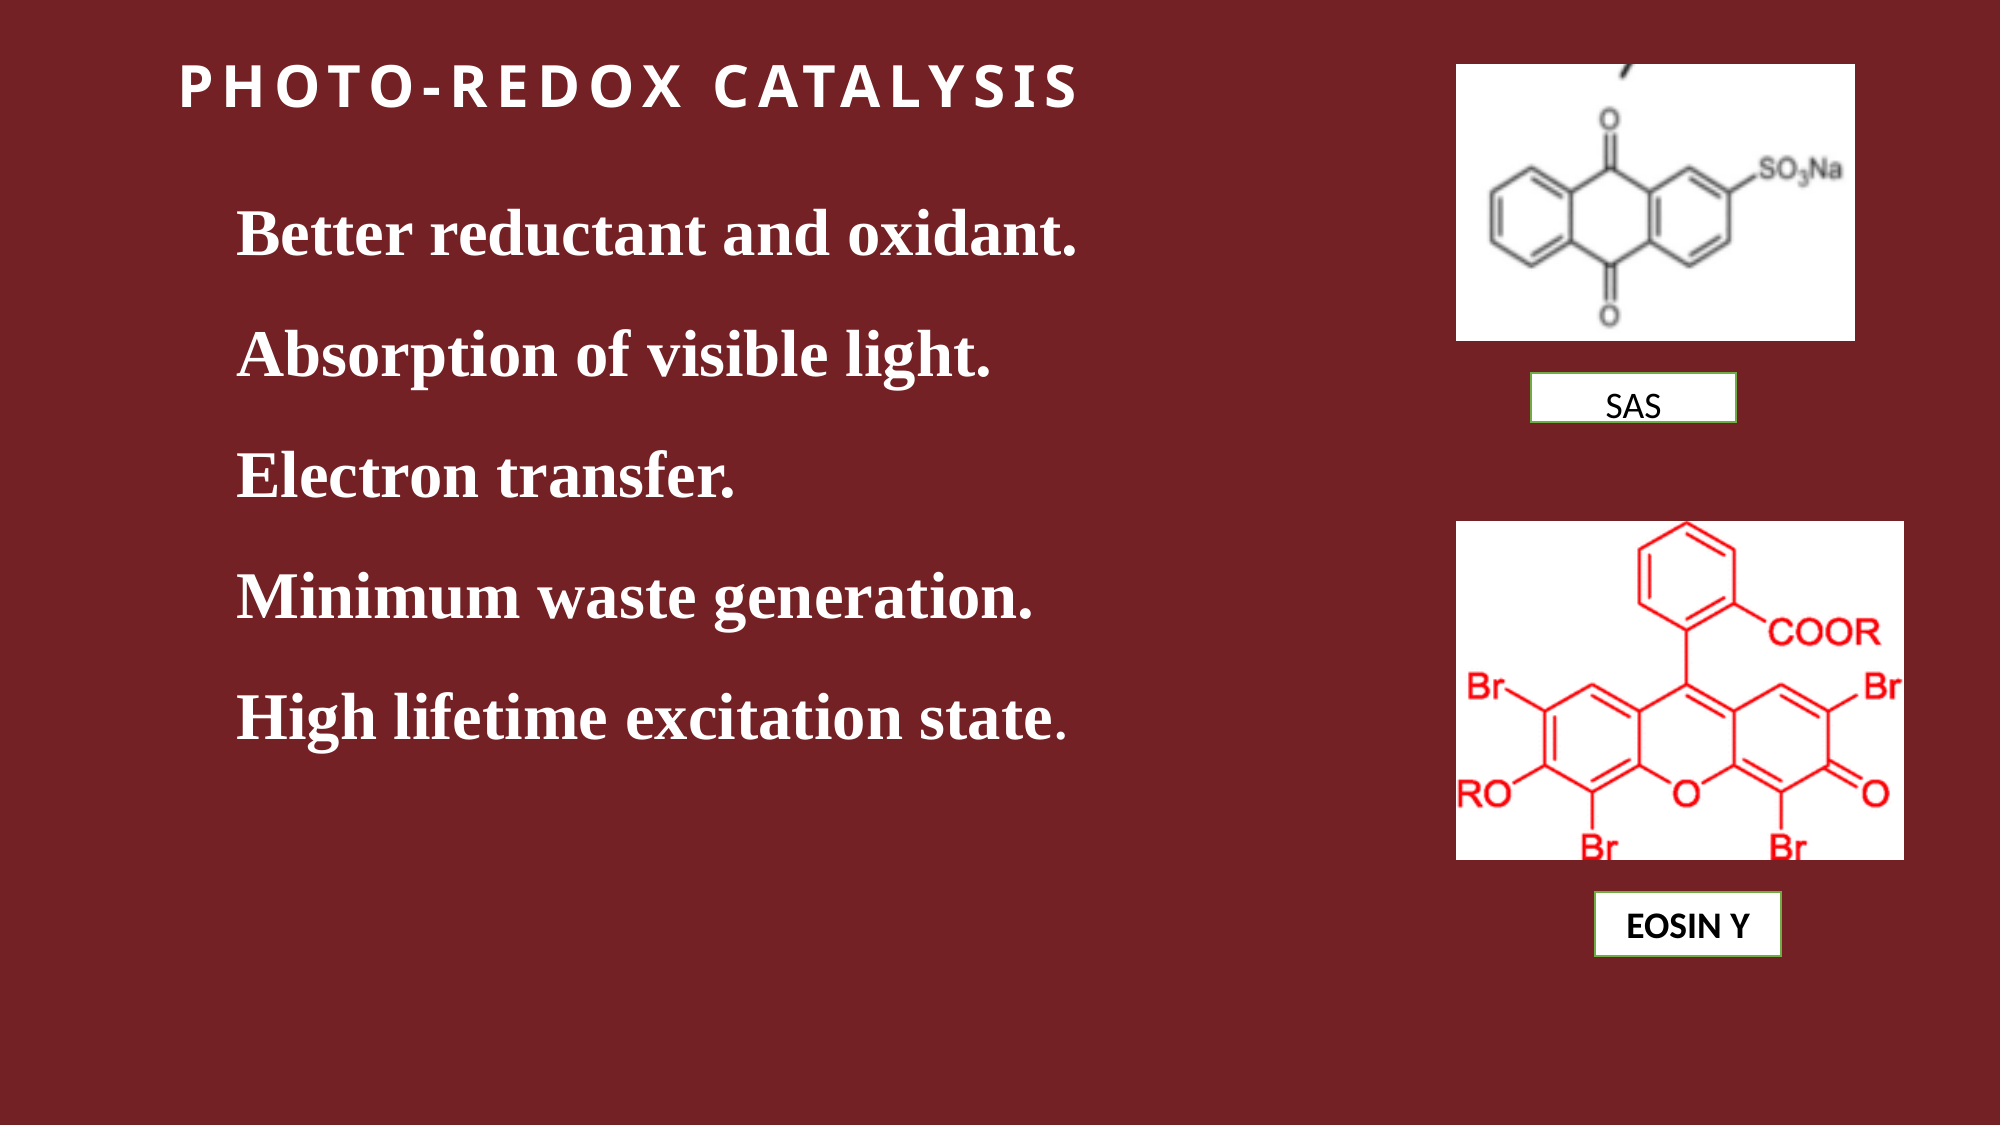

# PHOTO-REDOX CATALYSIS
Better reductant and oxidant.
Absorption of visible light.
Electron transfer.
Minimum waste generation.
High lifetime excitation state.
SAS
EOSIN Y